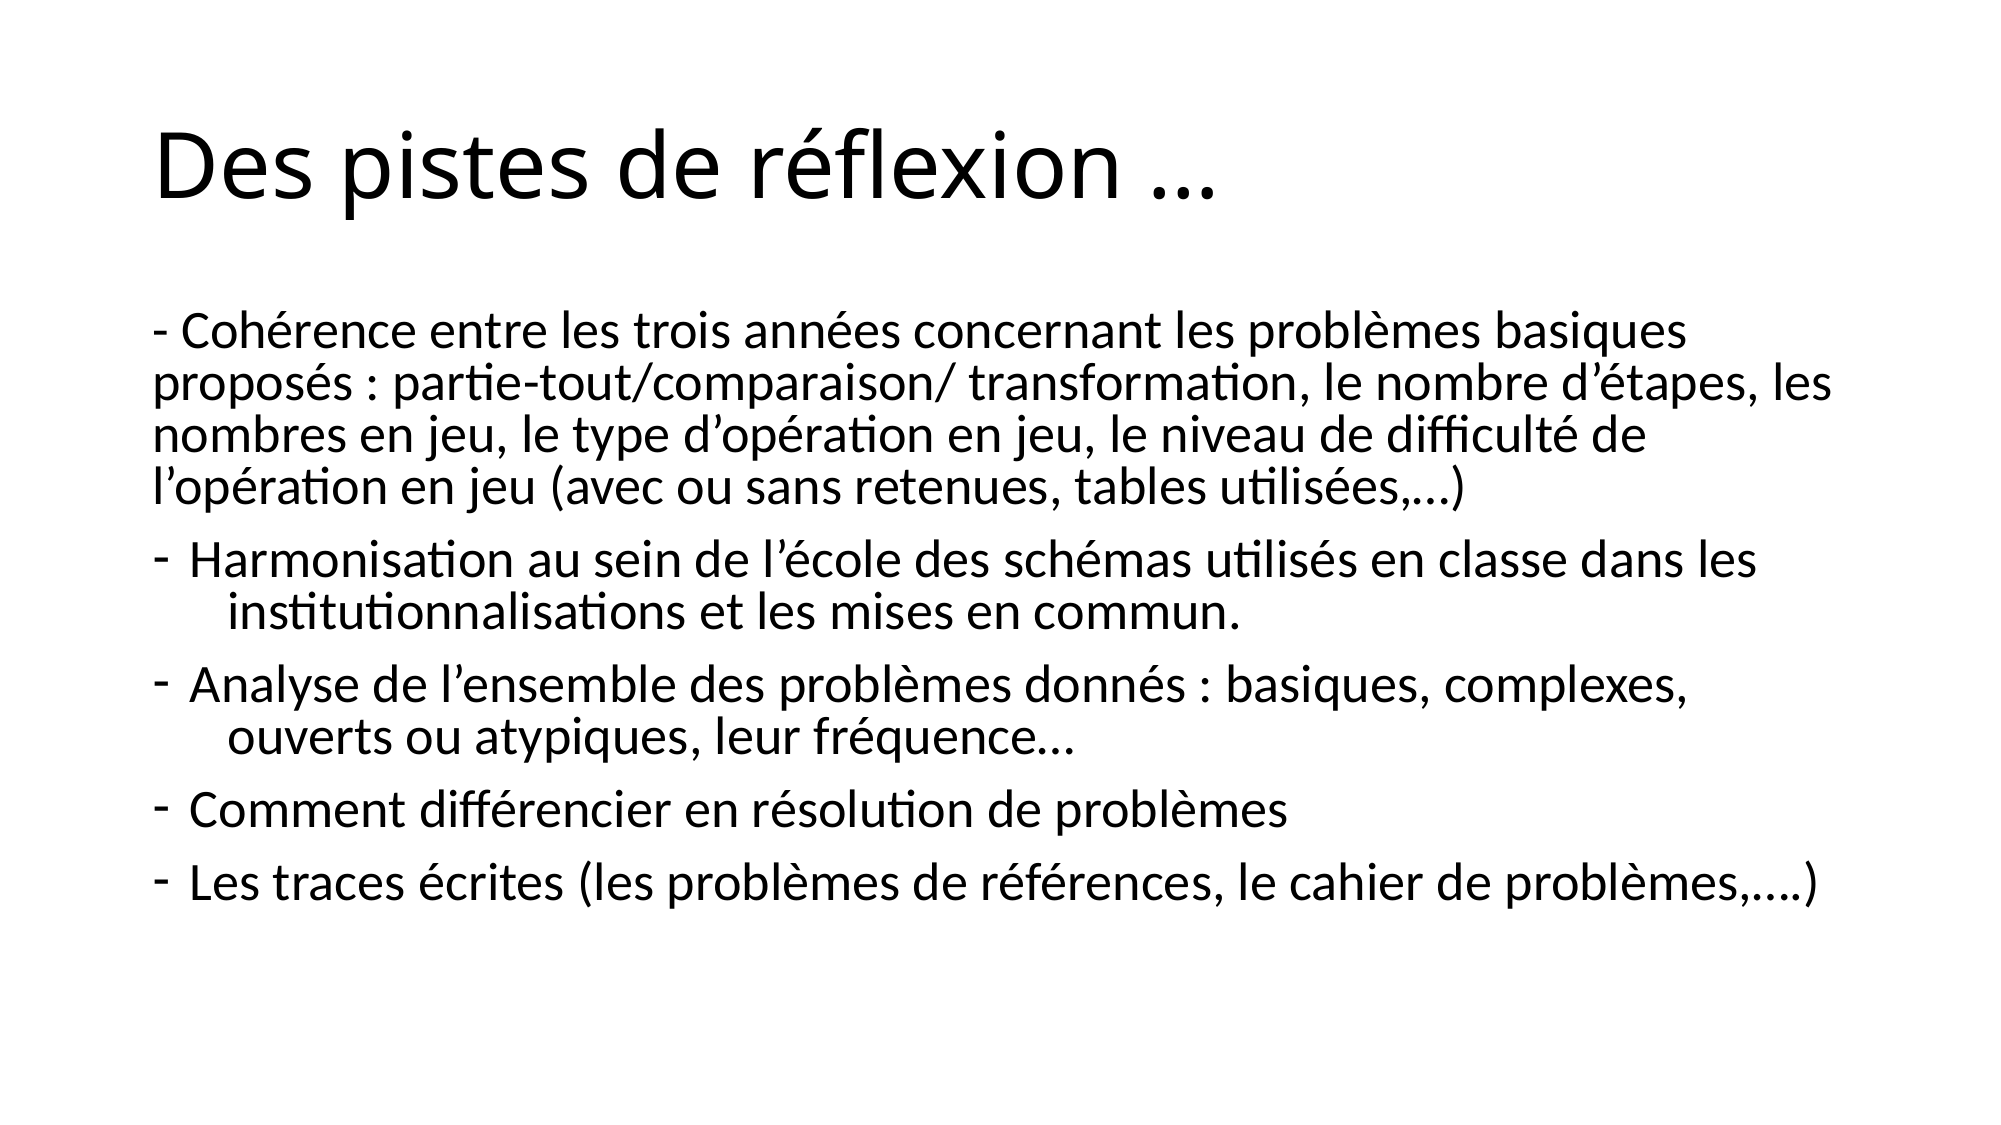

# Des pistes de réflexion …
- Cohérence entre les trois années concernant les problèmes basiques proposés : partie-tout/comparaison/ transformation, le nombre d’étapes, les nombres en jeu, le type d’opération en jeu, le niveau de difficulté de l’opération en jeu (avec ou sans retenues, tables utilisées,…)
Harmonisation au sein de l’école des schémas utilisés en classe dans les institutionnalisations et les mises en commun.
Analyse de l’ensemble des problèmes donnés : basiques, complexes, ouverts ou atypiques, leur fréquence…
Comment différencier en résolution de problèmes
Les traces écrites (les problèmes de références, le cahier de problèmes,….)